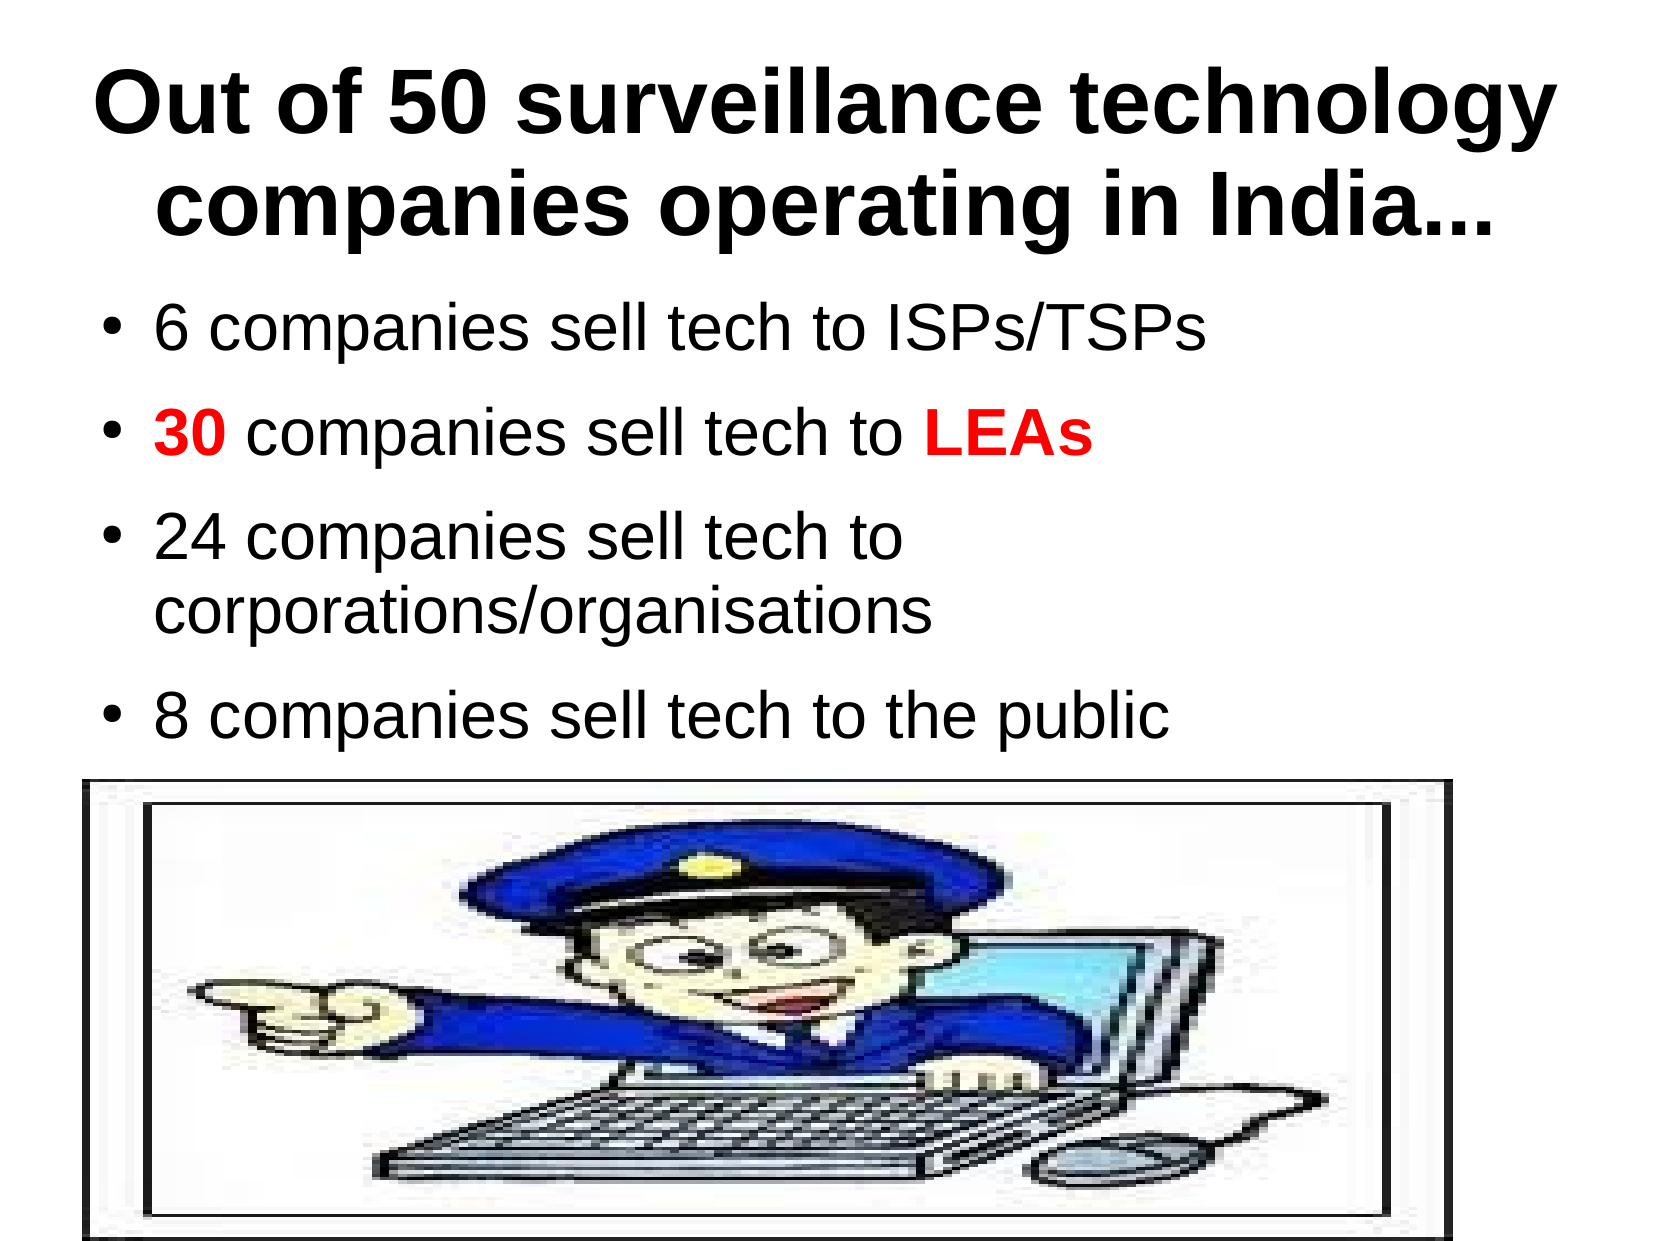

# Out of 50 surveillance technology companies operating in India...
6 companies sell tech to ISPs/TSPs
30 companies sell tech to LEAs
24 companies sell tech to corporations/organisations
8 companies sell tech to the public